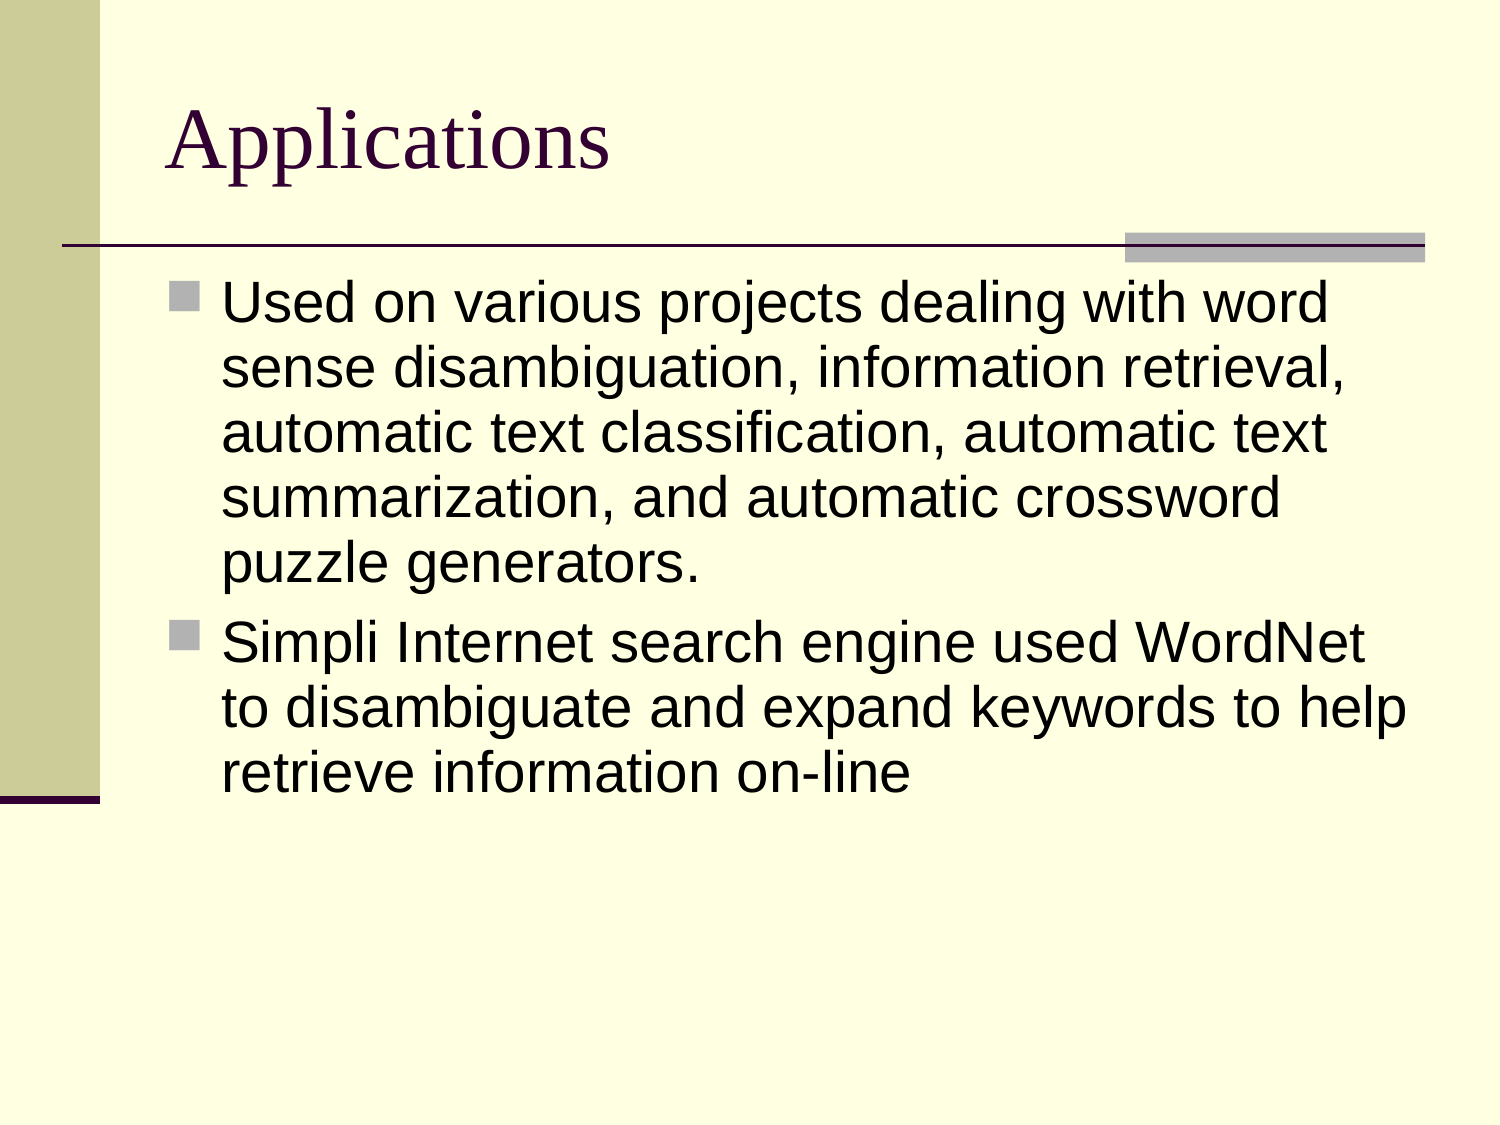

# Applications
Used on various projects dealing with word sense disambiguation, information retrieval, automatic text classification, automatic text summarization, and automatic crossword puzzle generators.
Simpli Internet search engine used WordNet to disambiguate and expand keywords to help retrieve information on-line